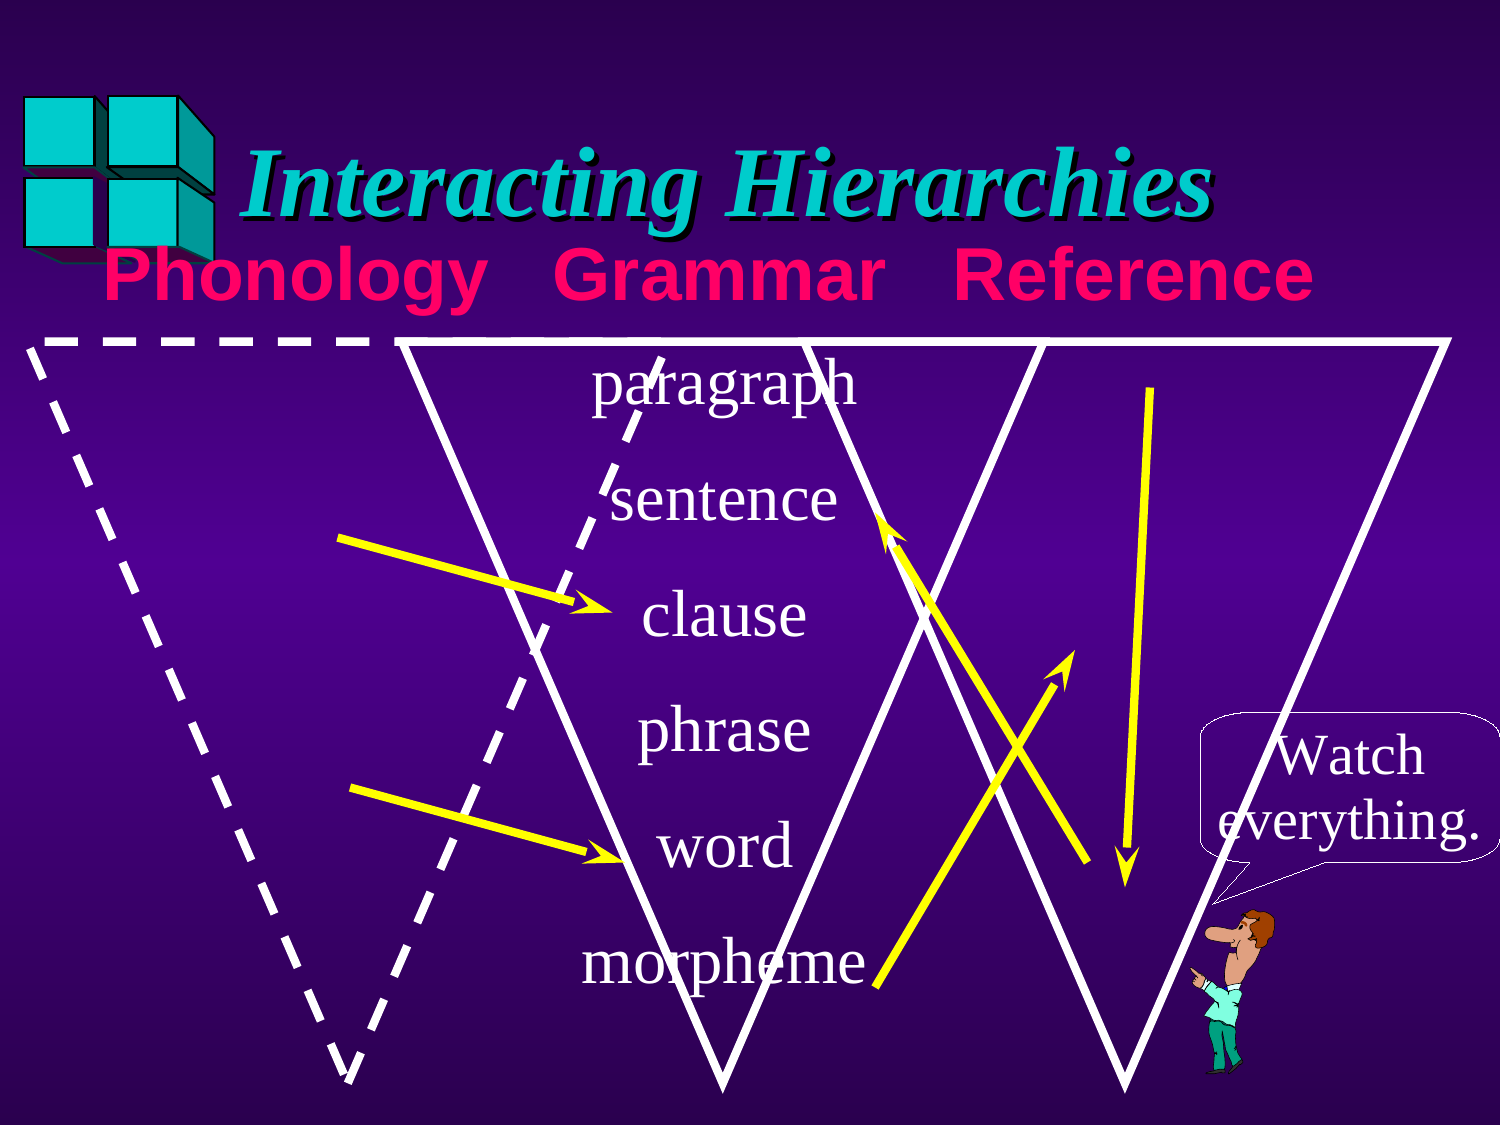

# Interacting Hierarchies
Phonology
Grammar
Reference
paragraph
sentence
clause
phrase
word
morpheme
Watch
everything.